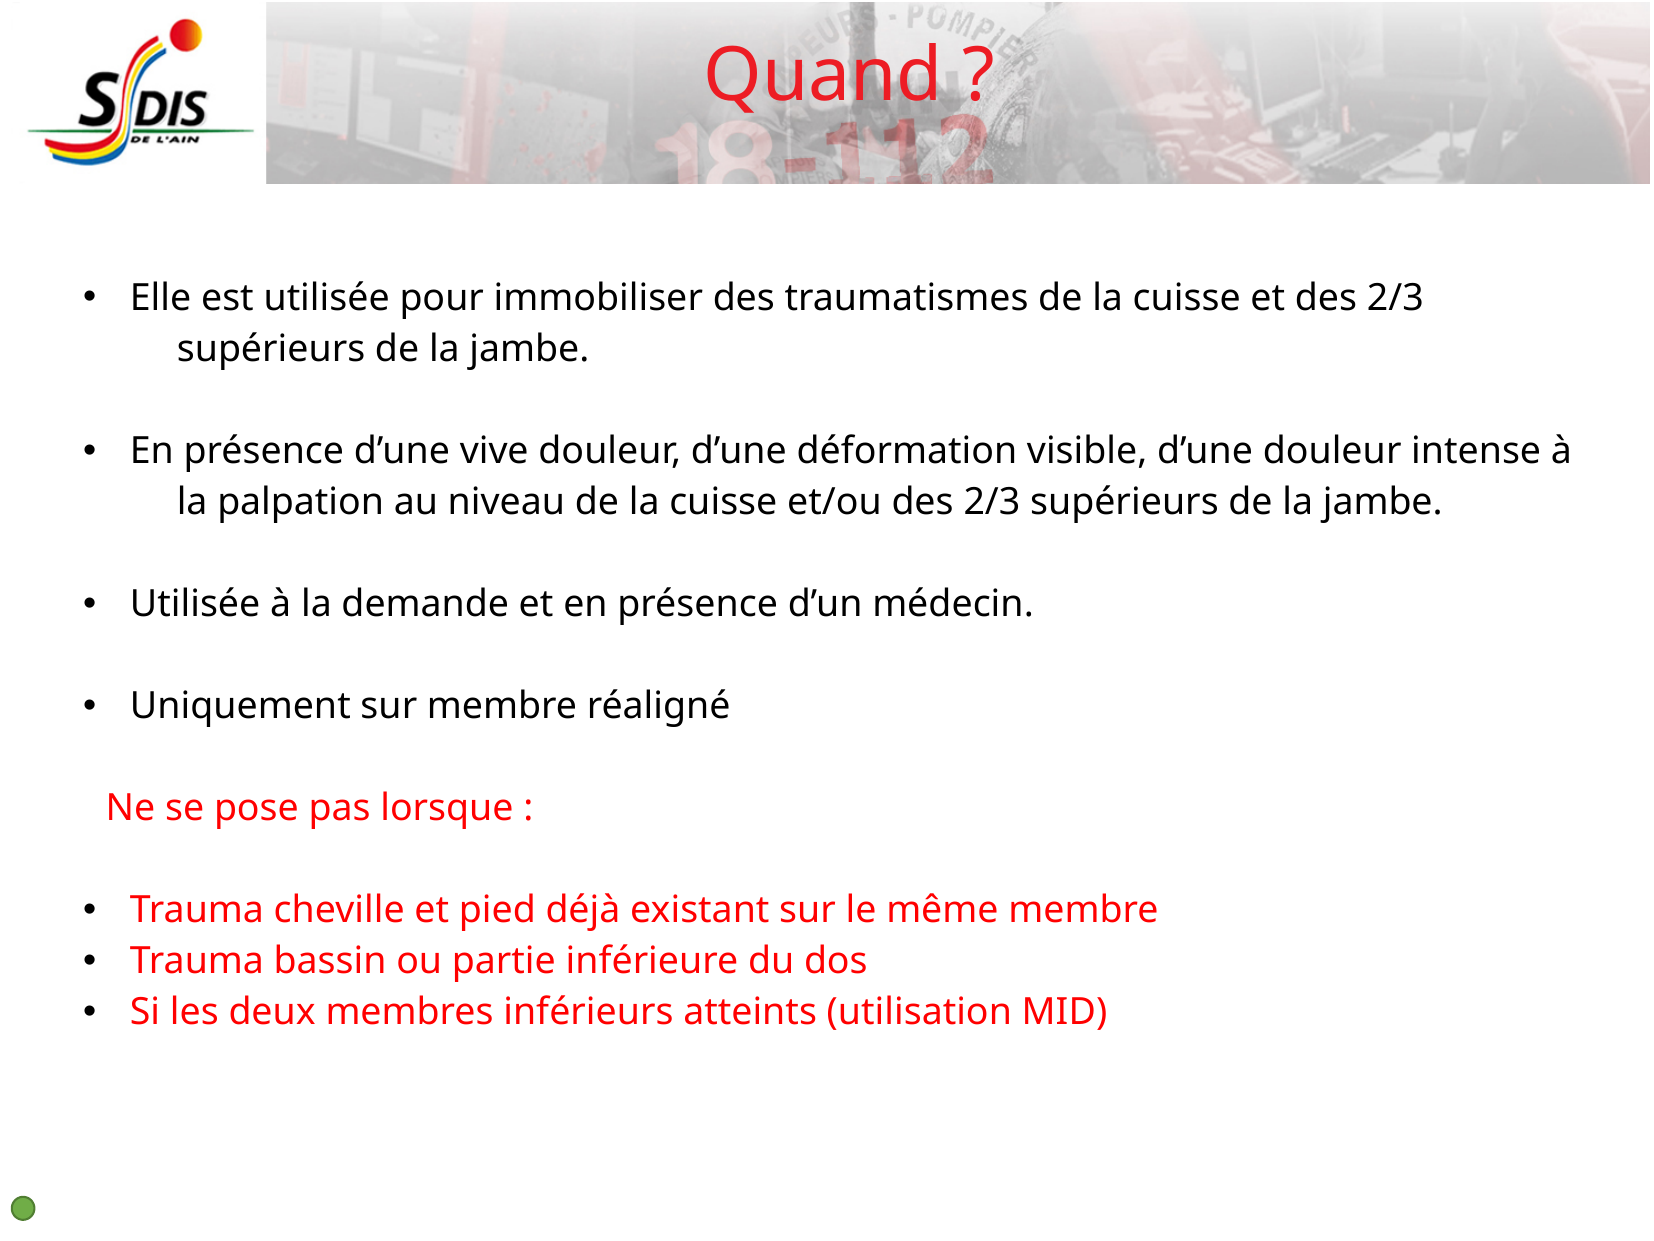

# Quand ?
Elle est utilisée pour immobiliser des traumatismes de la cuisse et des 2/3 supérieurs de la jambe.
En présence d’une vive douleur, d’une déformation visible, d’une douleur intense à la palpation au niveau de la cuisse et/ou des 2/3 supérieurs de la jambe.
Utilisée à la demande et en présence d’un médecin.
Uniquement sur membre réaligné
Ne se pose pas lorsque :
Trauma cheville et pied déjà existant sur le même membre
Trauma bassin ou partie inférieure du dos
Si les deux membres inférieurs atteints (utilisation MID)